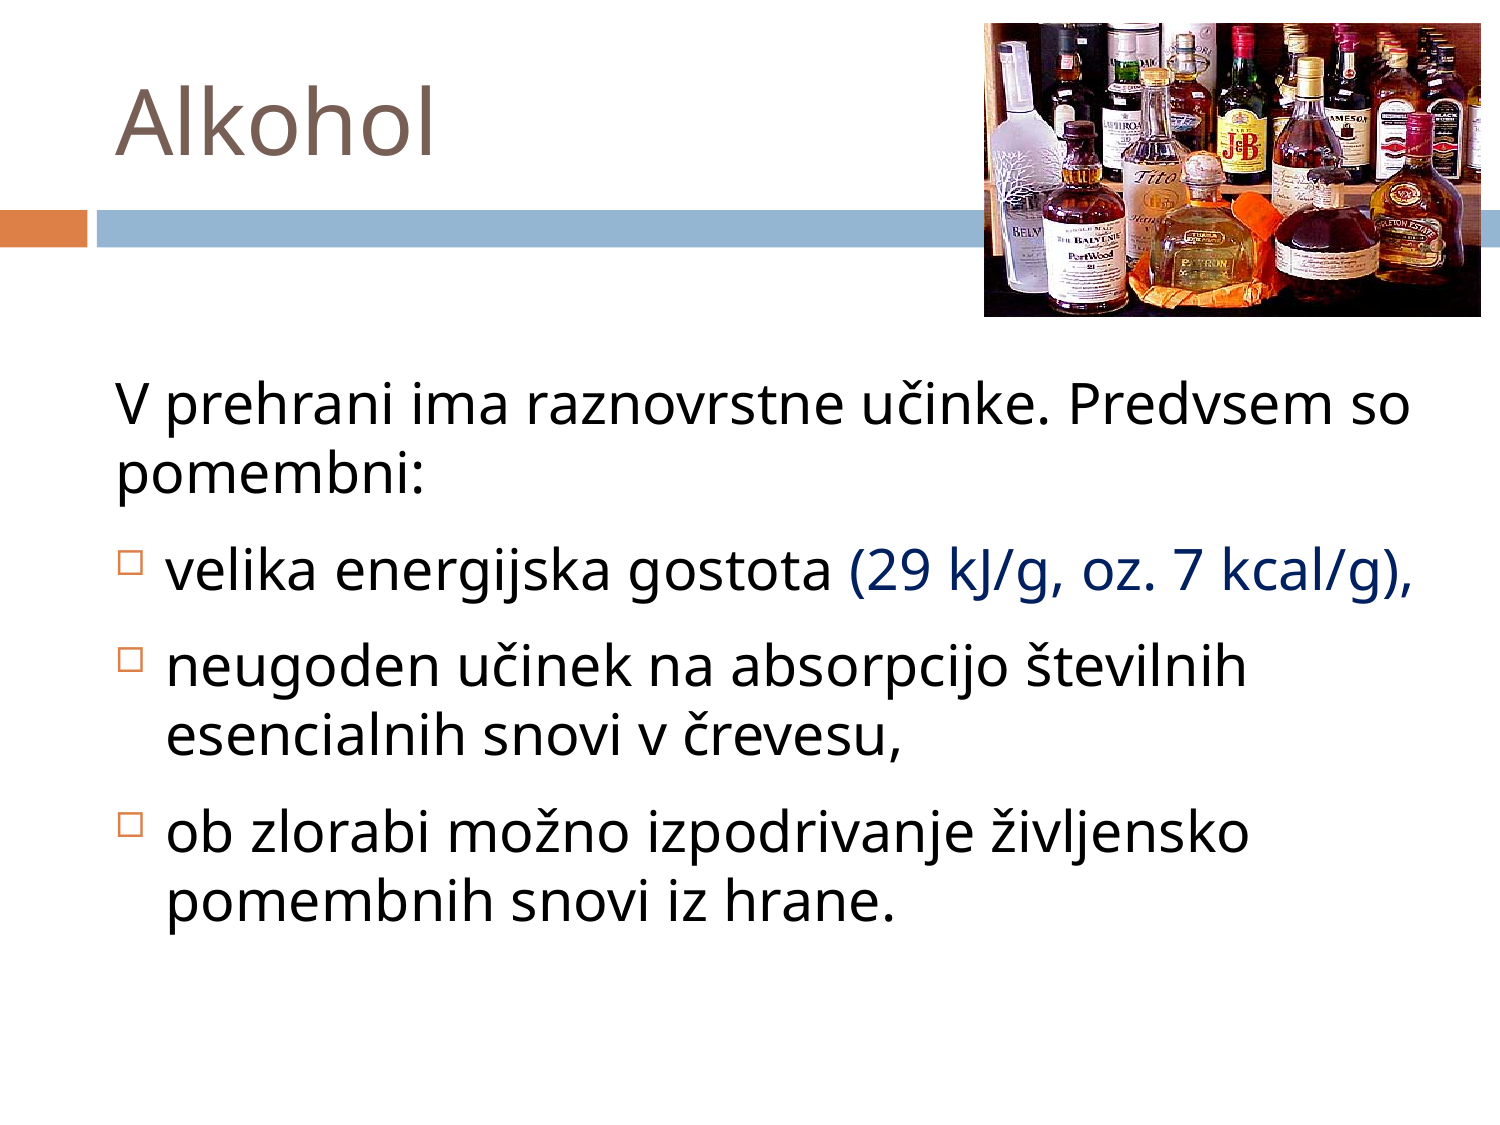

# Alkohol
V prehrani ima raznovrstne učinke. Predvsem so pomembni:
velika energijska gostota (29 kJ/g, oz. 7 kcal/g),
neugoden učinek na absorpcijo številnih esencialnih snovi v črevesu,
ob zlorabi možno izpodrivanje življensko pomembnih snovi iz hrane.